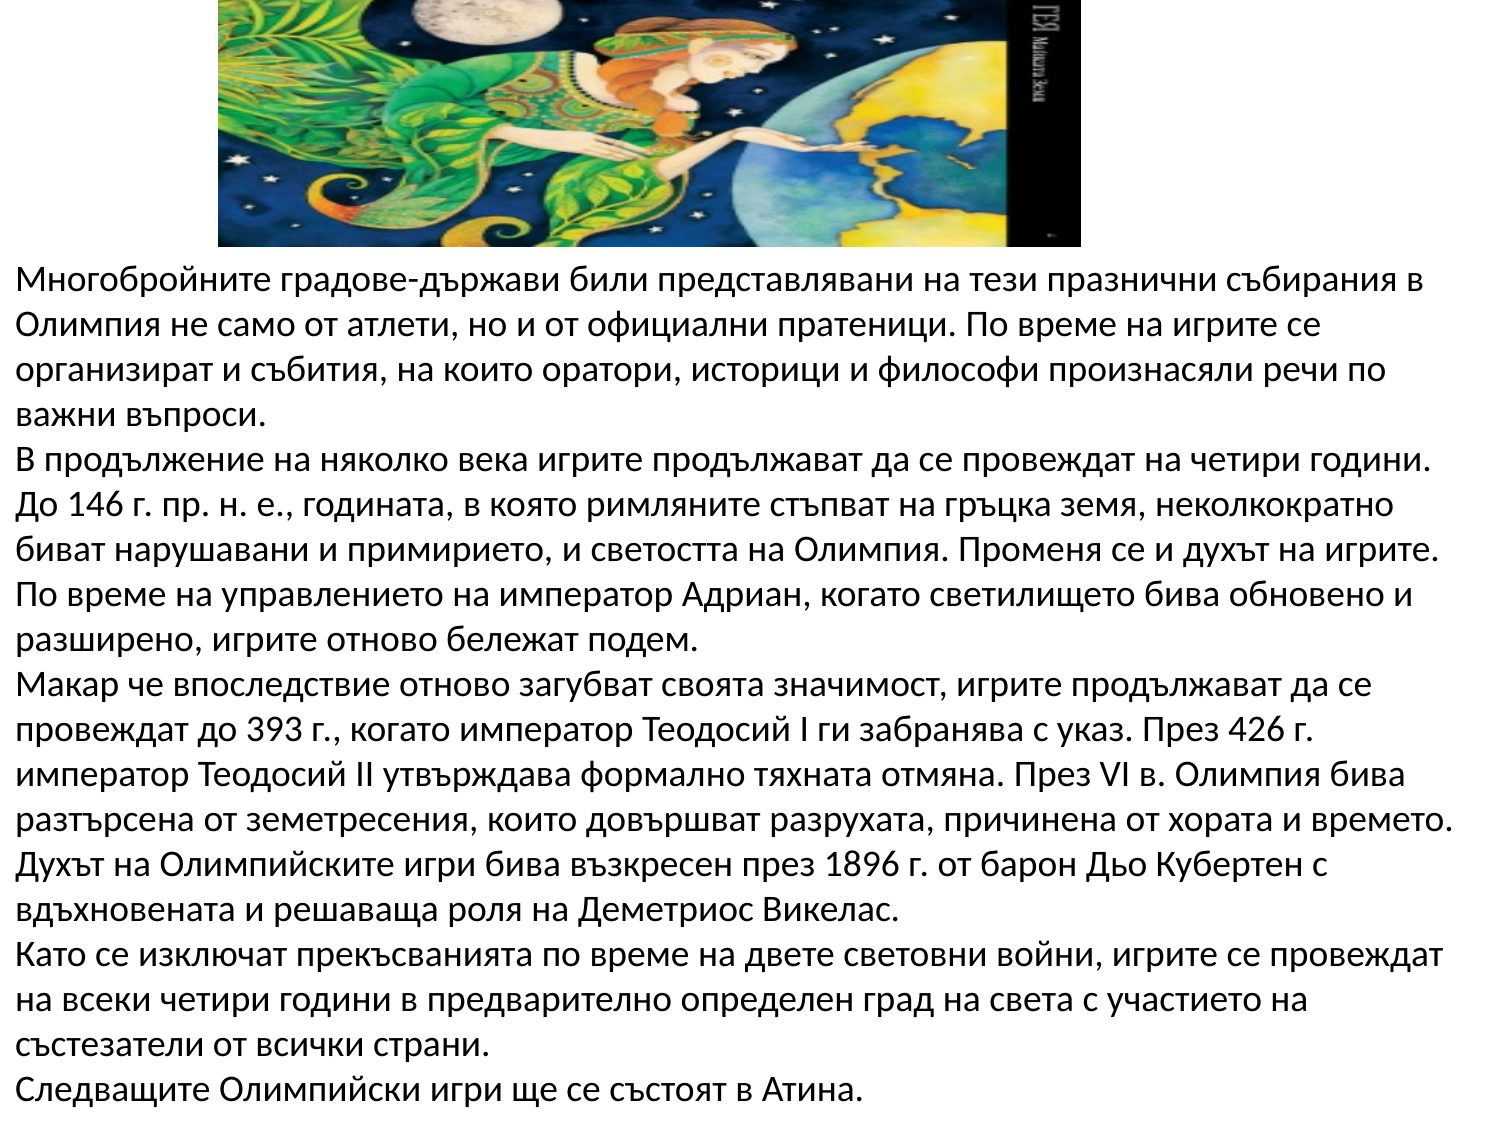

Многобройните градове-държави били представлявани на тези празнични събирания в Олимпия не само от атлети, но и от официални пратеници. По време на игрите се организират и събития, на които оратори, историци и философи произнасяли речи по важни въпроси.
В продължение на няколко века игрите продължават да се провеждат на четири години. До 146 г. пр. н. е., годината, в която римляните стъпват на гръцка земя, неколкократно биват нарушавани и примирието, и светостта на Олимпия. Променя се и духът на игрите.
По време на управлението на император Адриан, когато светилището бива обновено и разширено, игрите отново бележат подем.
Макар че впоследствие отново загубват своята значимост, игрите продължават да се провеждат до 393 г., когато император Теодосий I ги забранява с указ. През 426 г. император Теодосий II утвърждава формално тяхната отмяна. През VI в. Олимпия бива разтърсена от земетресения, които довършват разрухата, причинена от хората и времето.
Духът на Олимпийските игри бива възкресен през 1896 г. от барон Дьо Кубертен с вдъхновената и решаваща роля на Деметриос Викелас.
Като се изключат прекъсванията по време на двете световни войни, игрите се провеждат на всеки четири години в предварително определен град на света с участието на състезатели от всички страни.
Следващите Олимпийски игри ще се състоят в Атина.